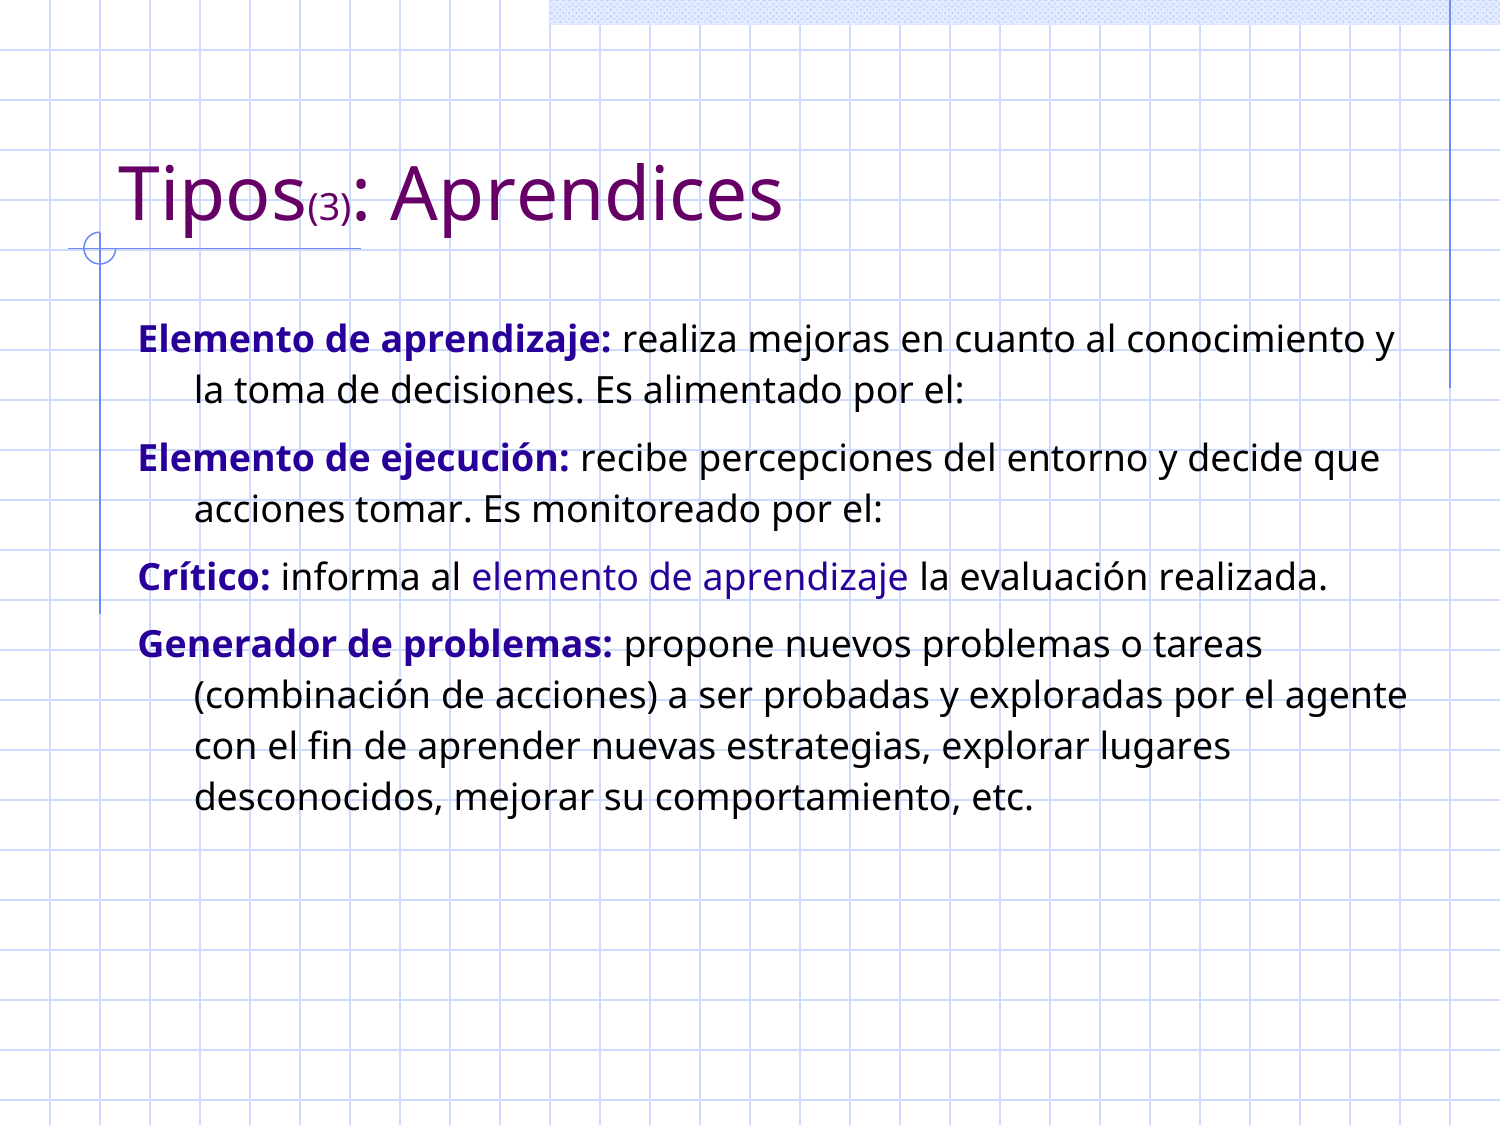

# Tipos(3): Aprendices
Elemento de aprendizaje: realiza mejoras en cuanto al conocimiento y la toma de decisiones. Es alimentado por el:
Elemento de ejecución: recibe percepciones del entorno y decide que acciones tomar. Es monitoreado por el:
Crítico: informa al elemento de aprendizaje la evaluación realizada.
Generador de problemas: propone nuevos problemas o tareas (combinación de acciones) a ser probadas y exploradas por el agente con el fin de aprender nuevas estrategias, explorar lugares desconocidos, mejorar su comportamiento, etc.